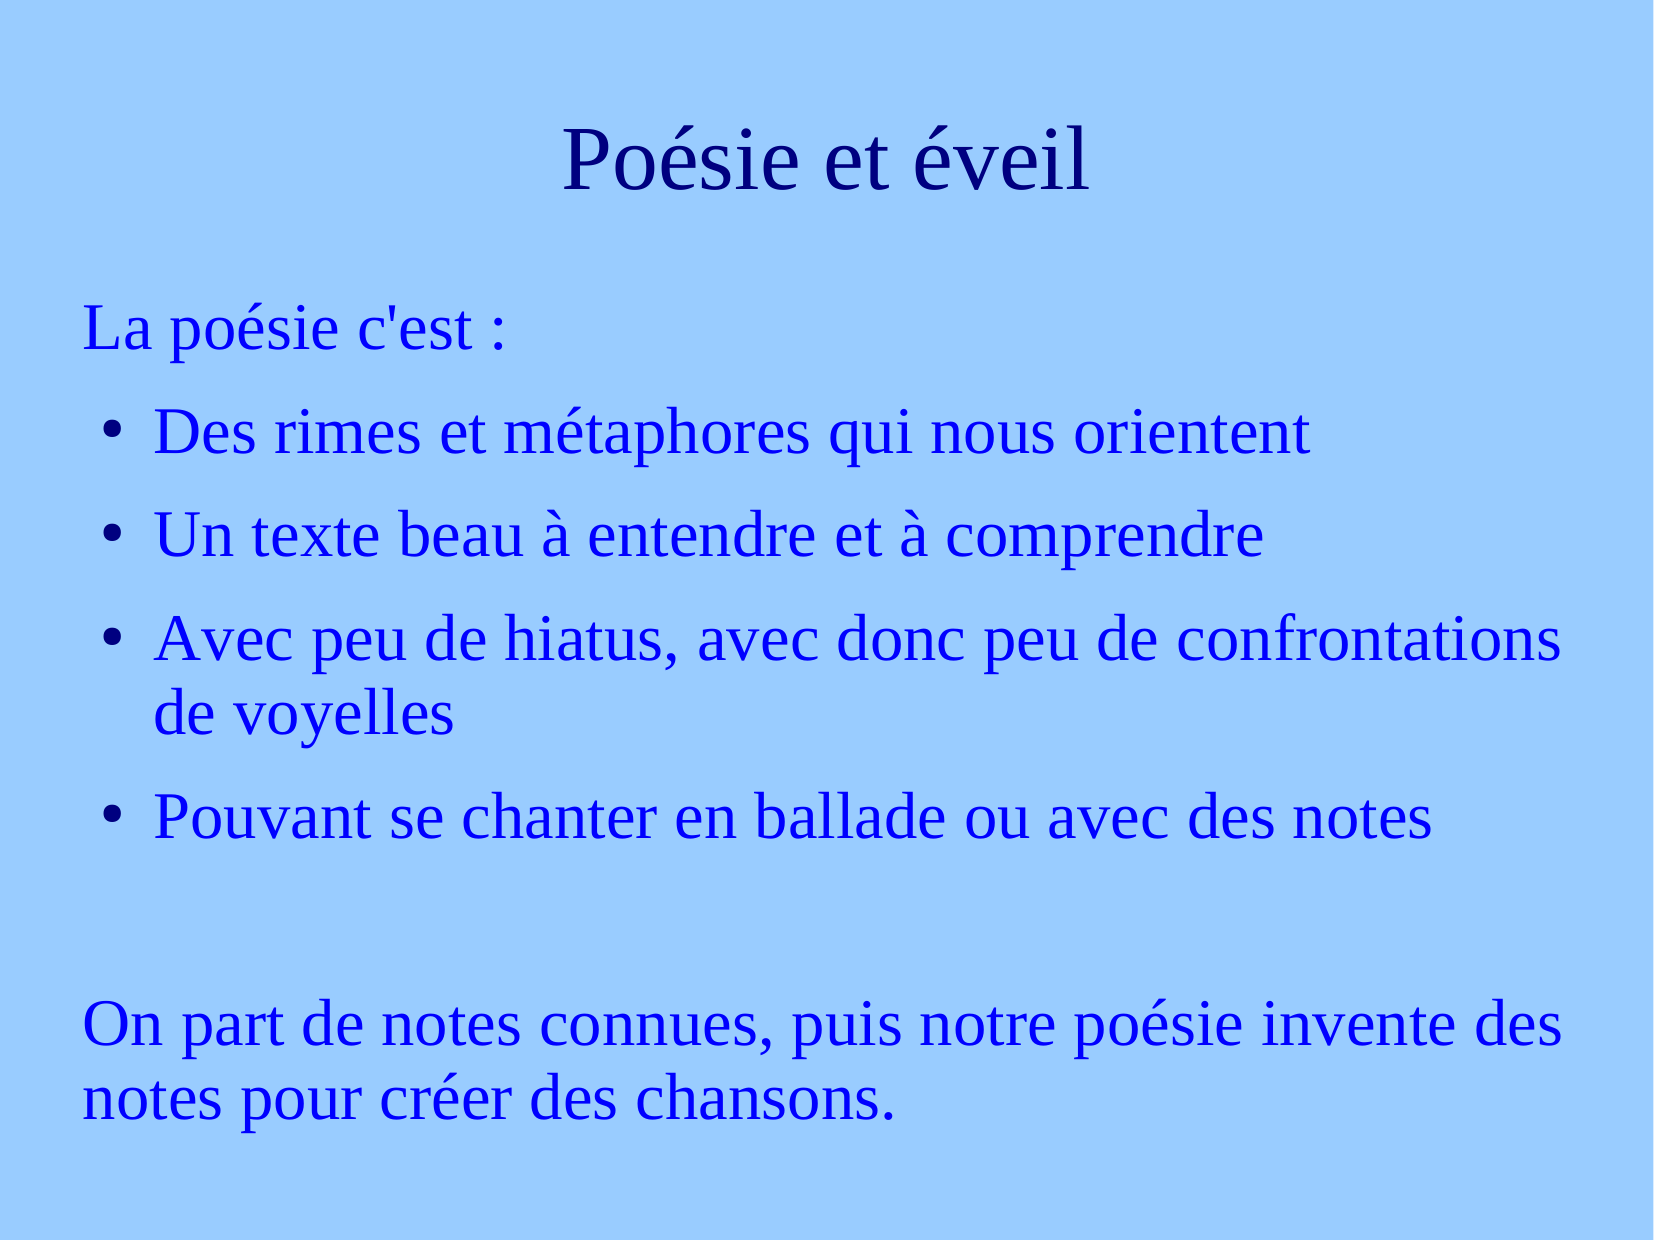

# Poésie et éveil
La poésie c'est :
Des rimes et métaphores qui nous orientent
Un texte beau à entendre et à comprendre
Avec peu de hiatus, avec donc peu de confrontations de voyelles
Pouvant se chanter en ballade ou avec des notes
On part de notes connues, puis notre poésie invente des notes pour créer des chansons.